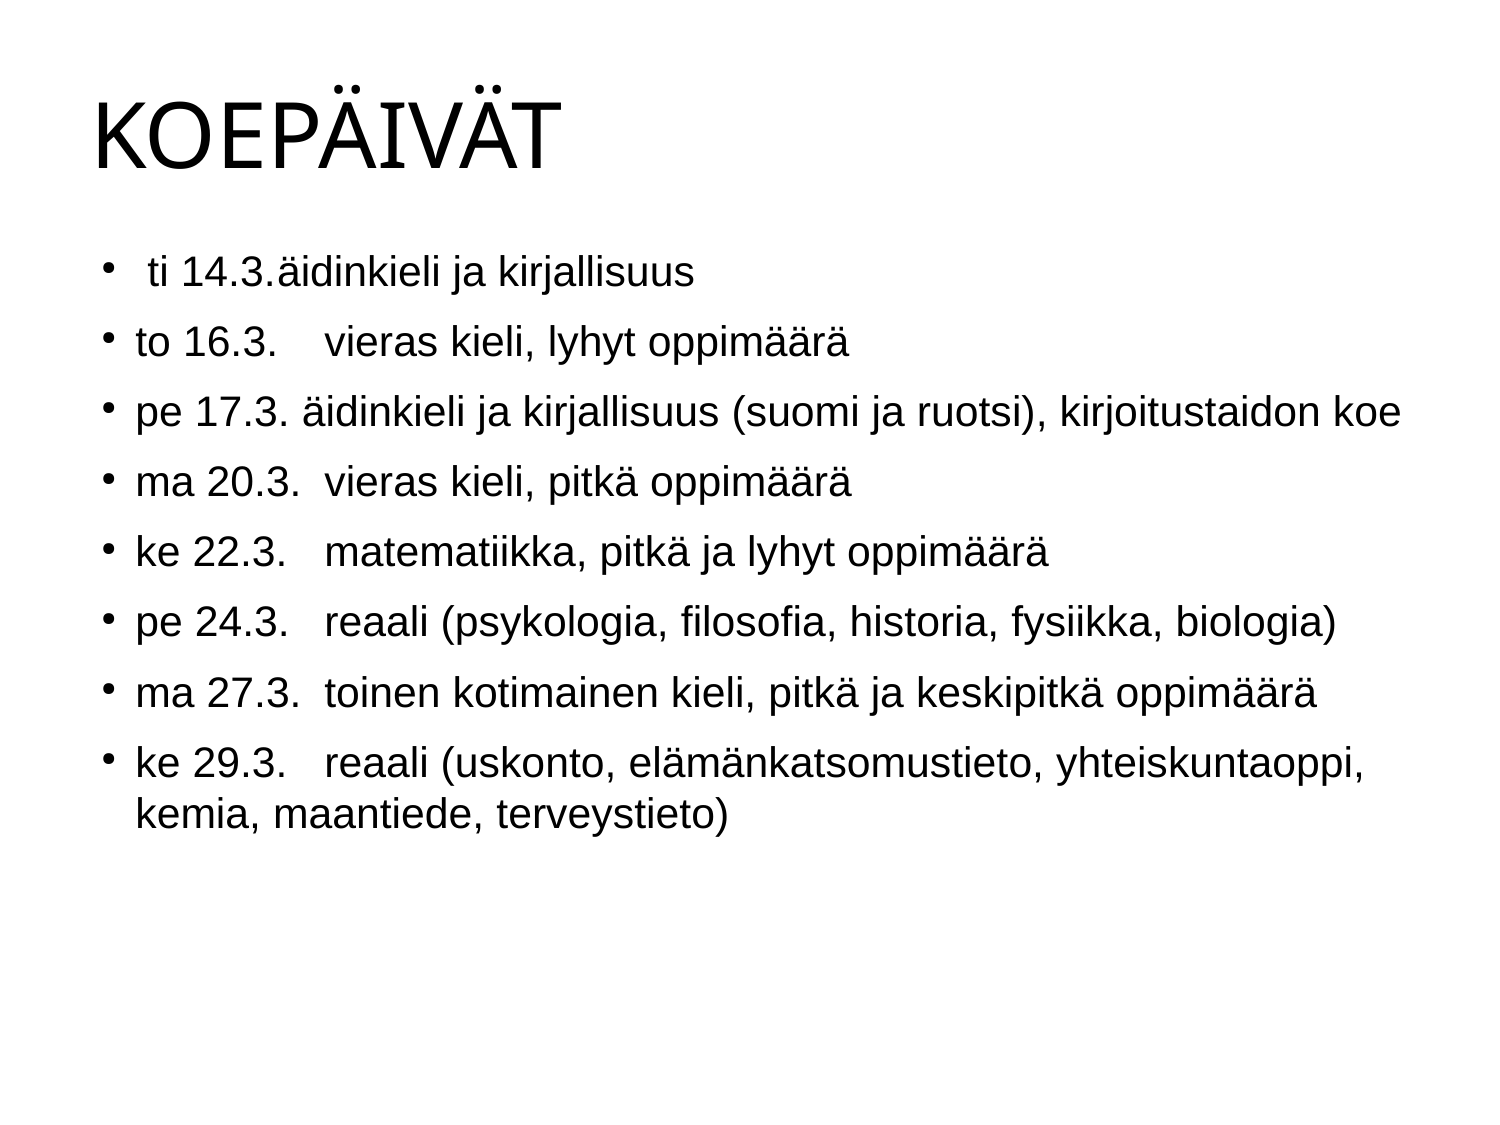

# KOEPÄIVÄT
 ti 14.3.	äidinkieli ja kirjallisuus
to 16.3.	vieras kieli, lyhyt oppimäärä
pe 17.3. äidinkieli ja kirjallisuus (suomi ja ruotsi), kirjoitustaidon koe
ma 20.3.	vieras kieli, pitkä oppimäärä
ke 22.3.	matematiikka, pitkä ja lyhyt oppimäärä
pe 24.3.	reaali (psykologia, filosofia, historia, fysiikka, biologia)
ma 27.3.	toinen kotimainen kieli, pitkä ja keskipitkä oppimäärä
ke 29.3.	reaali (uskonto, elämänkatsomustieto, yhteiskuntaoppi, kemia, maantiede, terveystieto)